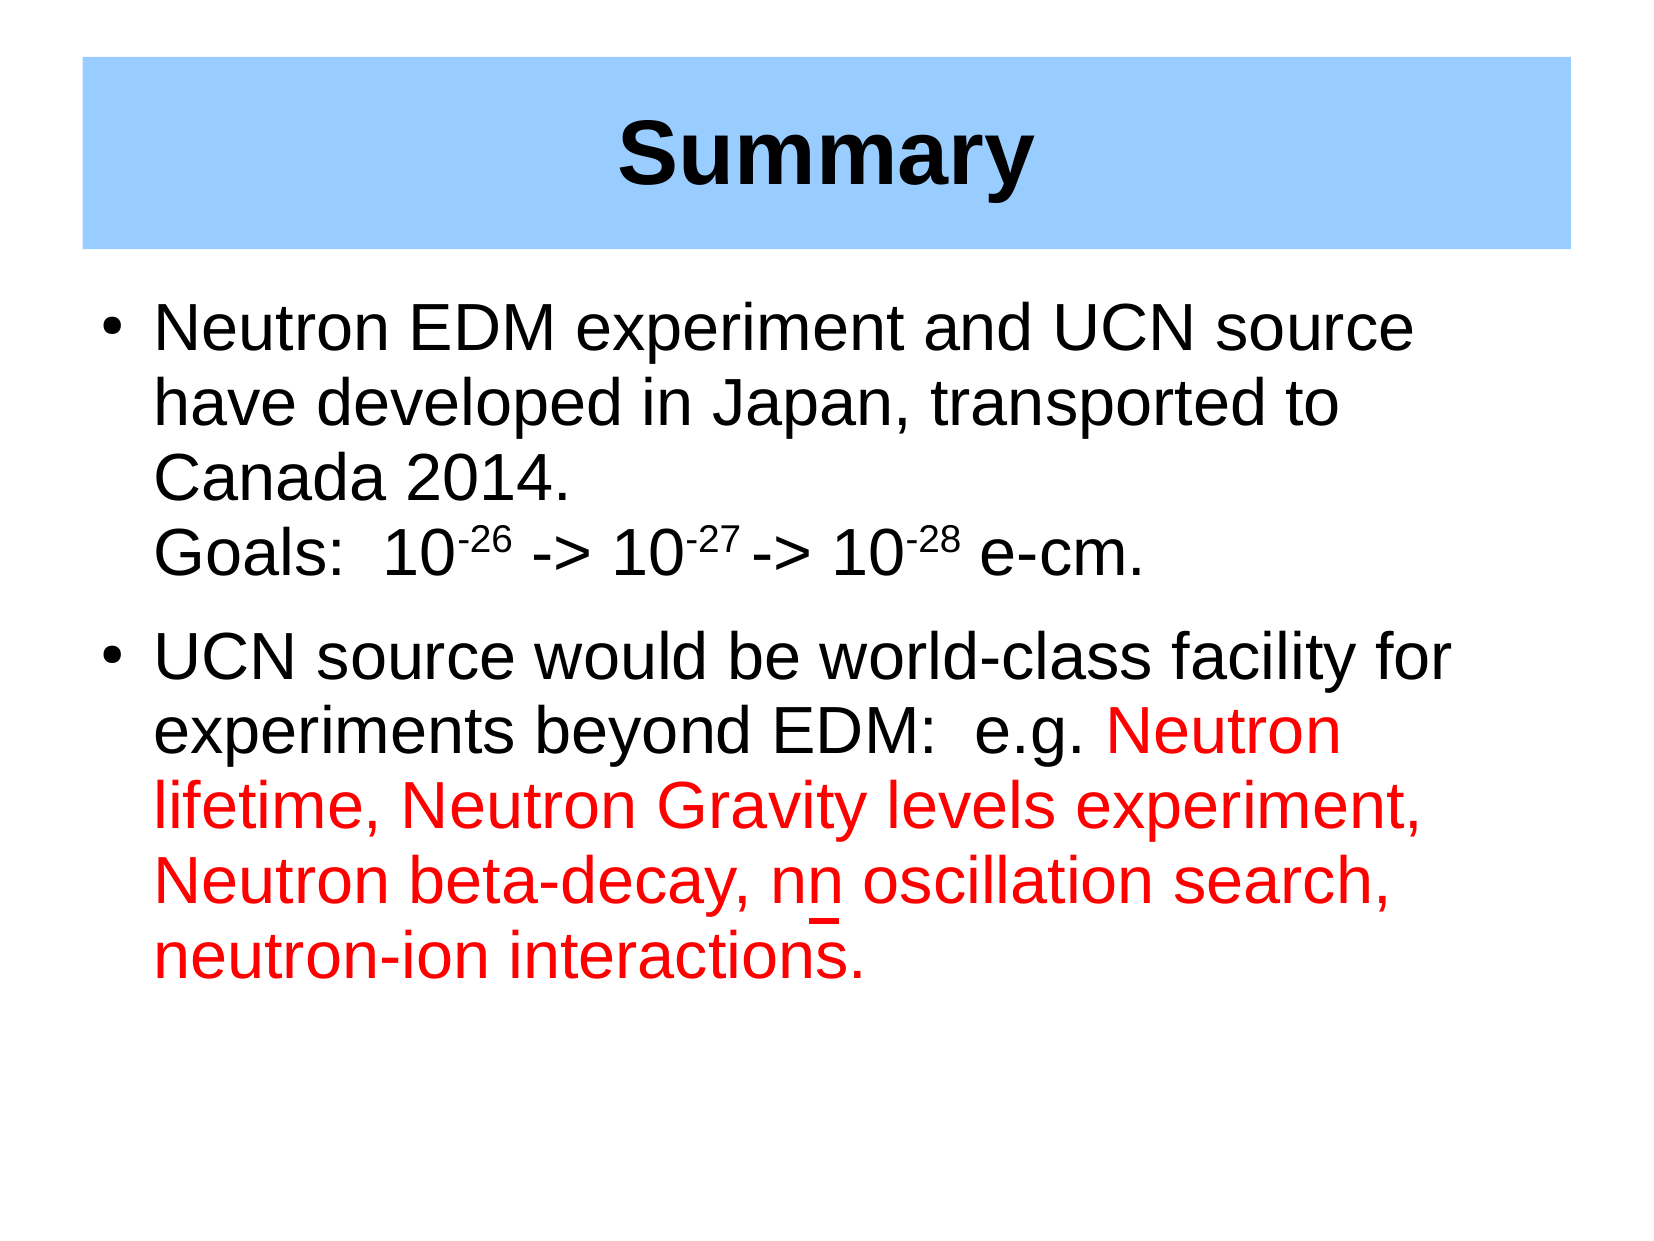

# Summary
Neutron EDM experiment and UCN source have developed in Japan, transported to Canada 2014.
Goals: 10-26 -> 10-27 -> 10-28 e-cm.
UCN source would be world-class facility for experiments beyond EDM: e.g. Neutron lifetime, Neutron Gravity levels experiment, Neutron beta-decay, nn oscillation search, neutron-ion interactions.